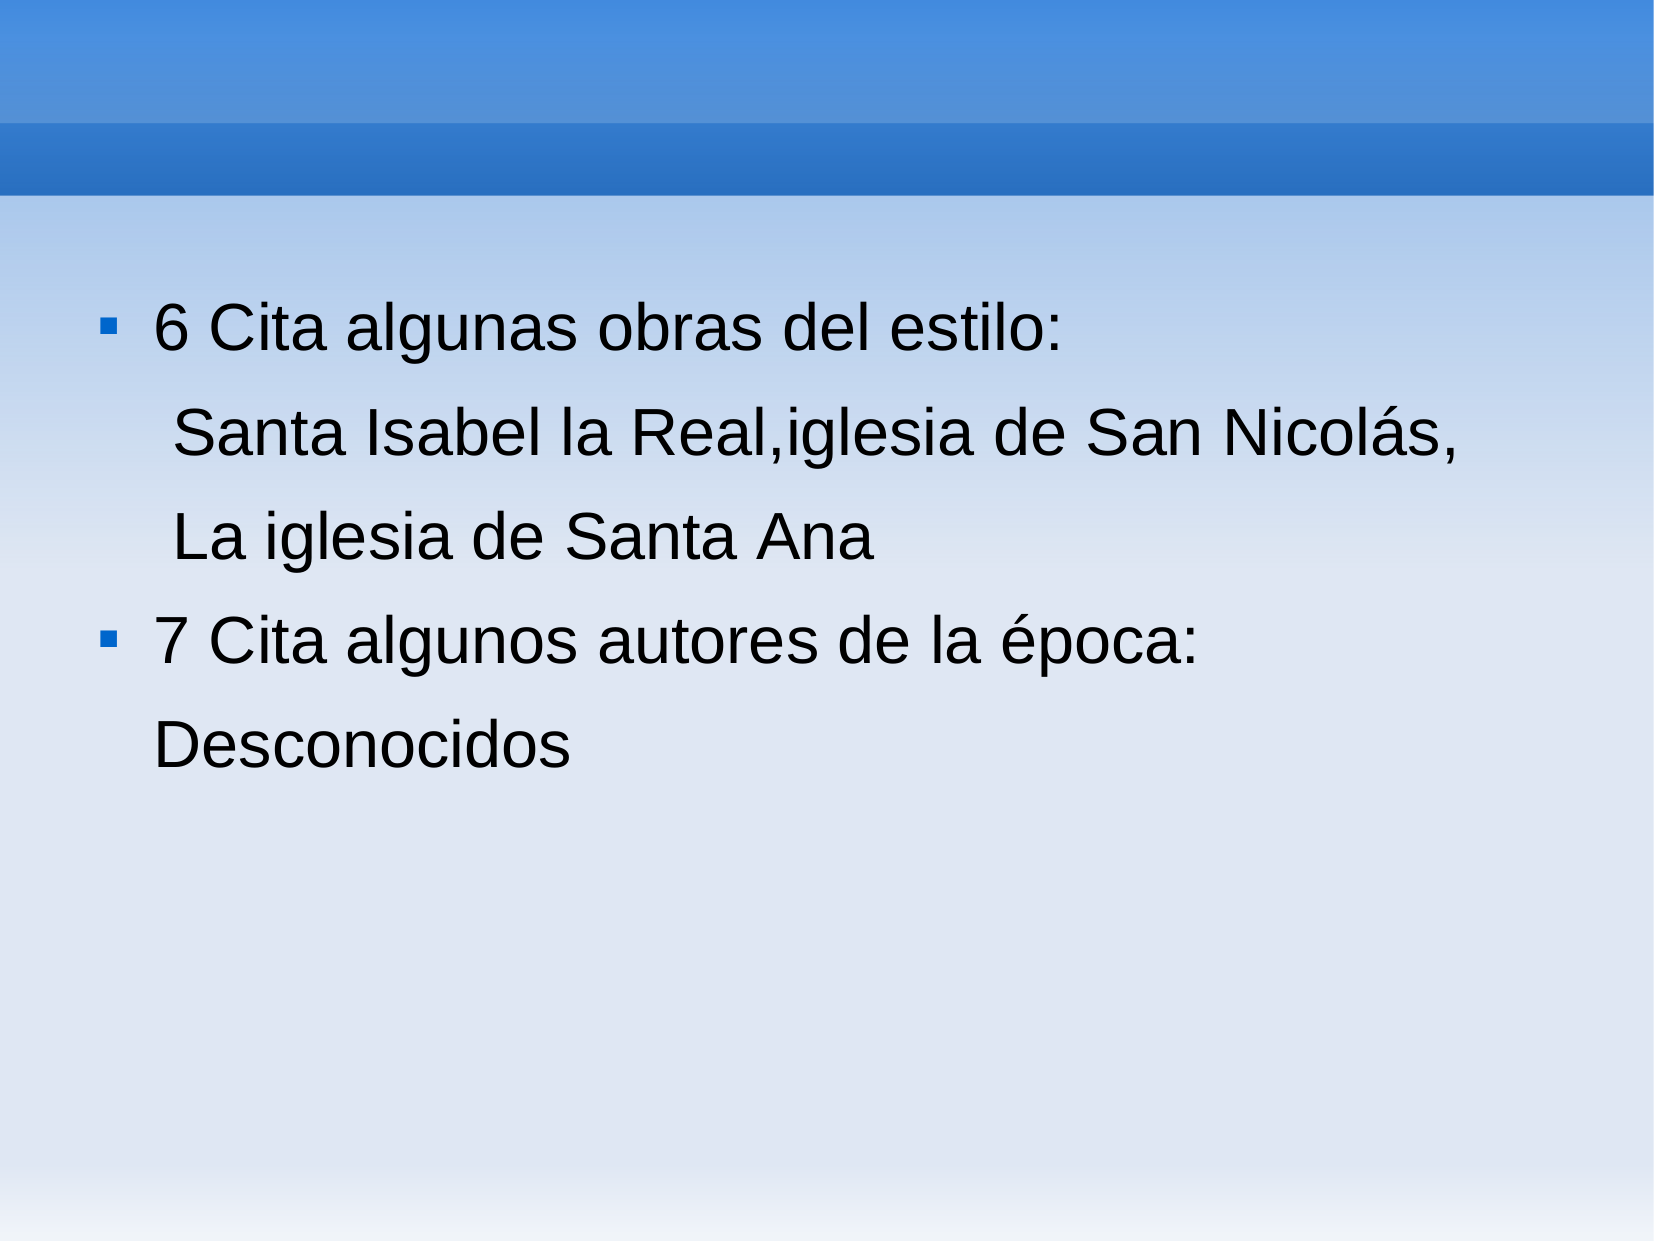

#
6 Cita algunas obras del estilo:
 Santa Isabel la Real,iglesia de San Nicolás,
 La iglesia de Santa Ana
7 Cita algunos autores de la época:
Desconocidos